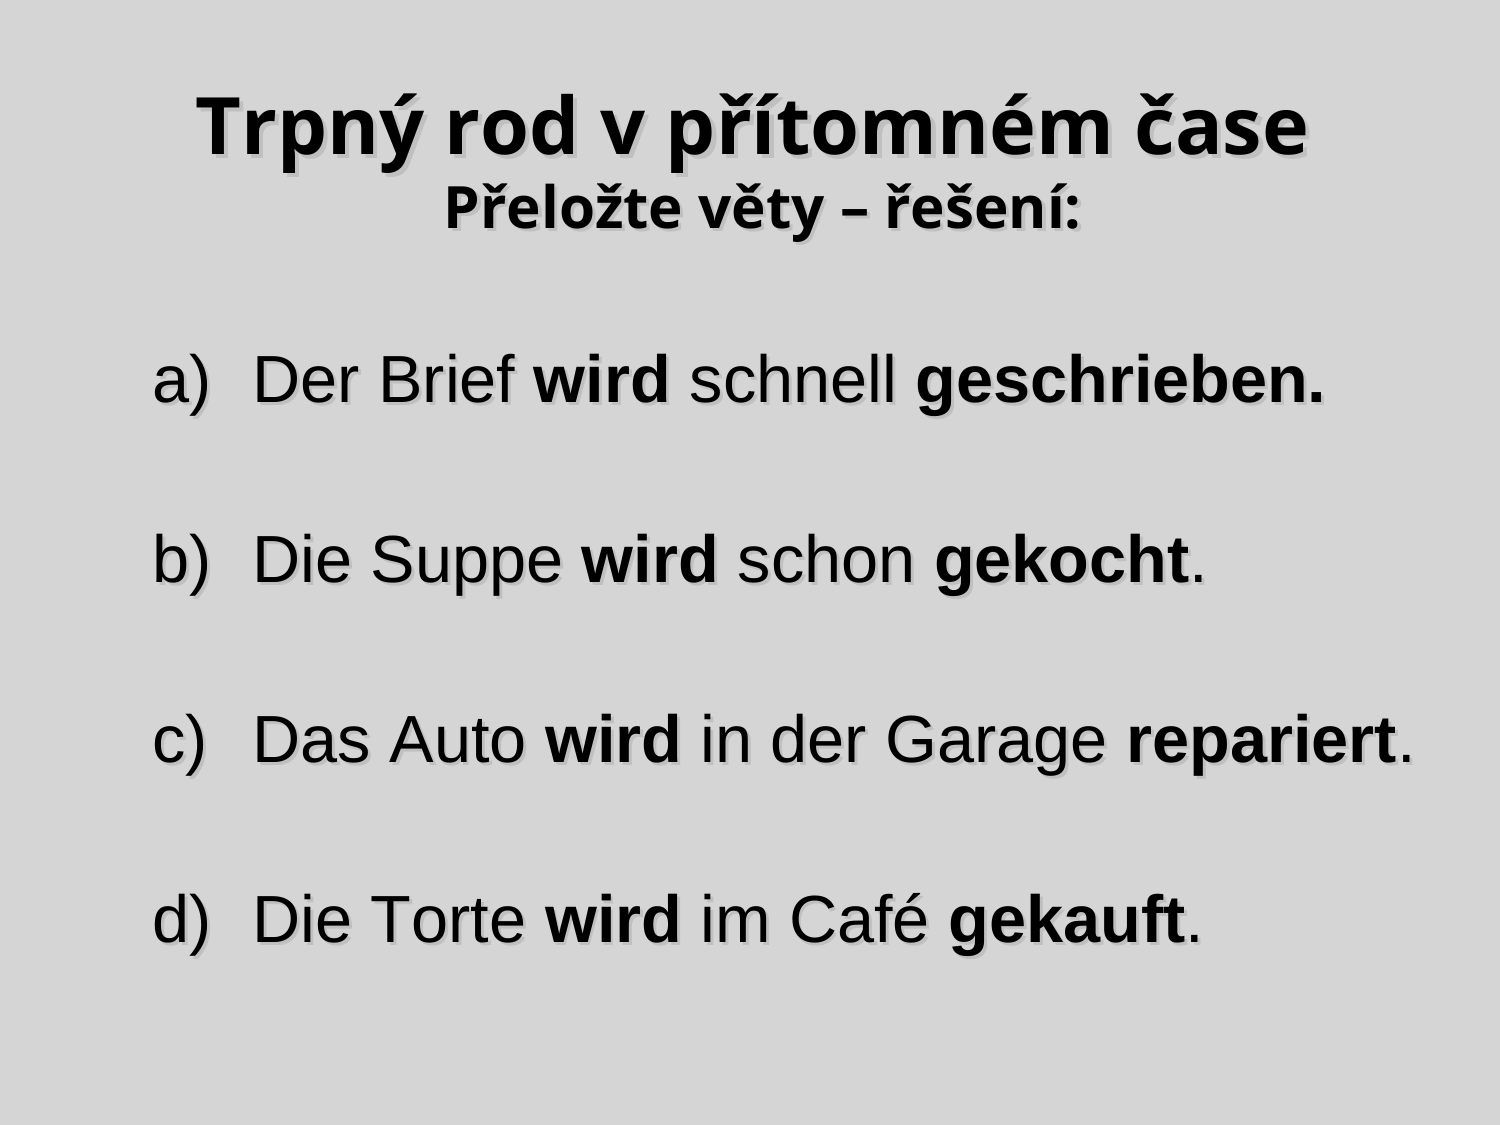

# Trpný rod v přítomném čase Přeložte věty – řešení:
Der Brief wird schnell geschrieben.
Die Suppe wird schon gekocht.
Das Auto wird in der Garage repariert.
Die Torte wird im Café gekauft.